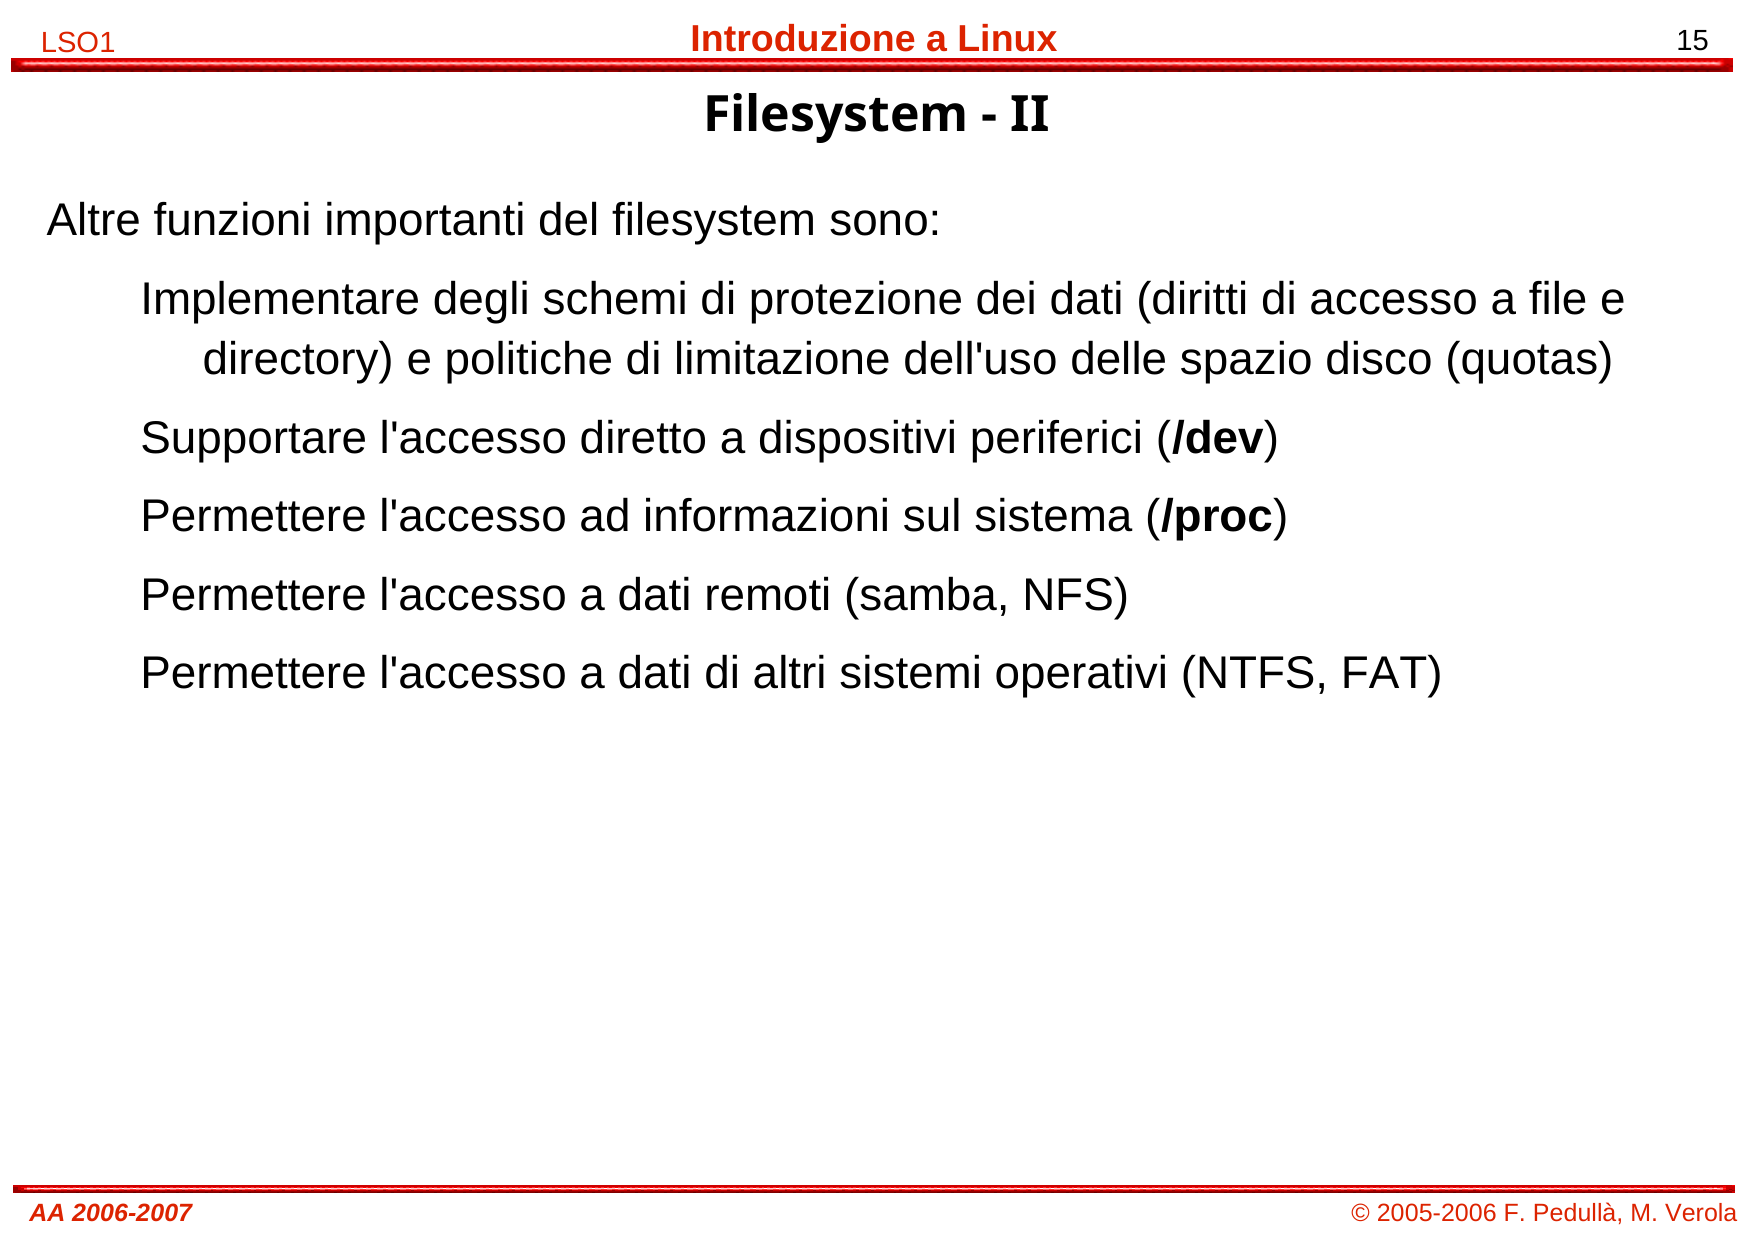

# Filesystem - II
Altre funzioni importanti del filesystem sono:
Implementare degli schemi di protezione dei dati (diritti di accesso a file e directory) e politiche di limitazione dell'uso delle spazio disco (quotas)
Supportare l'accesso diretto a dispositivi periferici (/dev)
Permettere l'accesso ad informazioni sul sistema (/proc)
Permettere l'accesso a dati remoti (samba, NFS)
Permettere l'accesso a dati di altri sistemi operativi (NTFS, FAT)